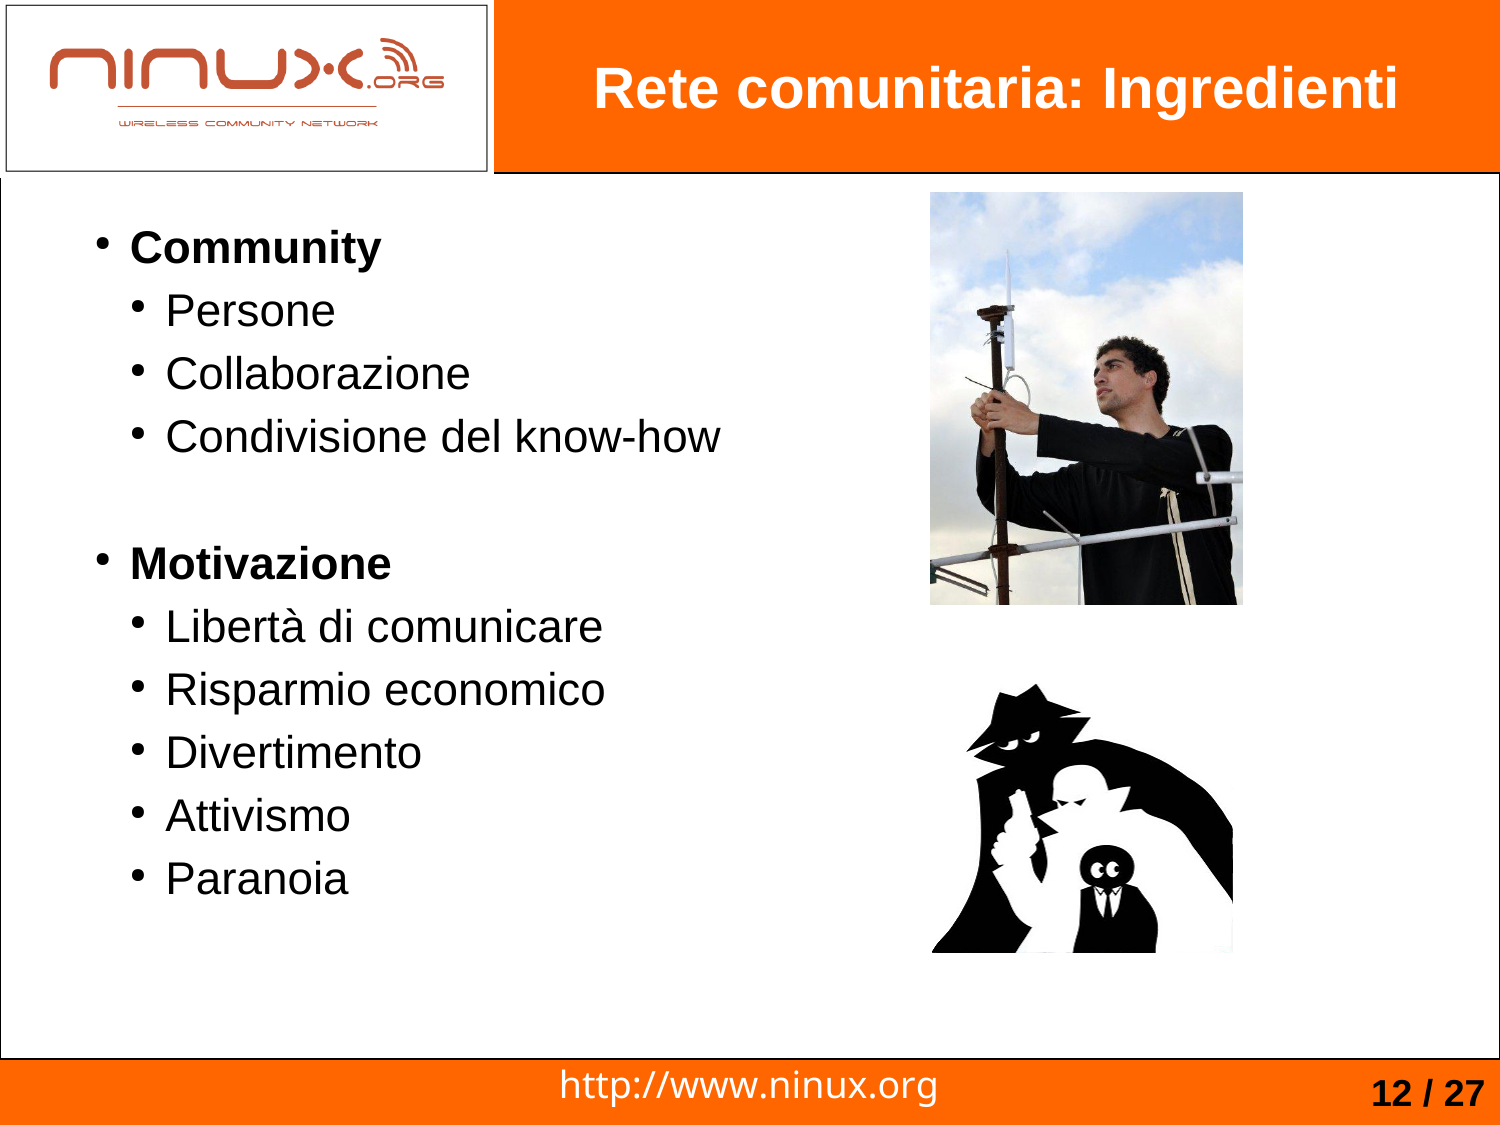

# Rete comunitaria: Ingredienti
Community
Persone
Collaborazione
Condivisione del know-how
Motivazione
Libertà di comunicare
Risparmio economico
Divertimento
Attivismo
Paranoia
http://www.ninux.org